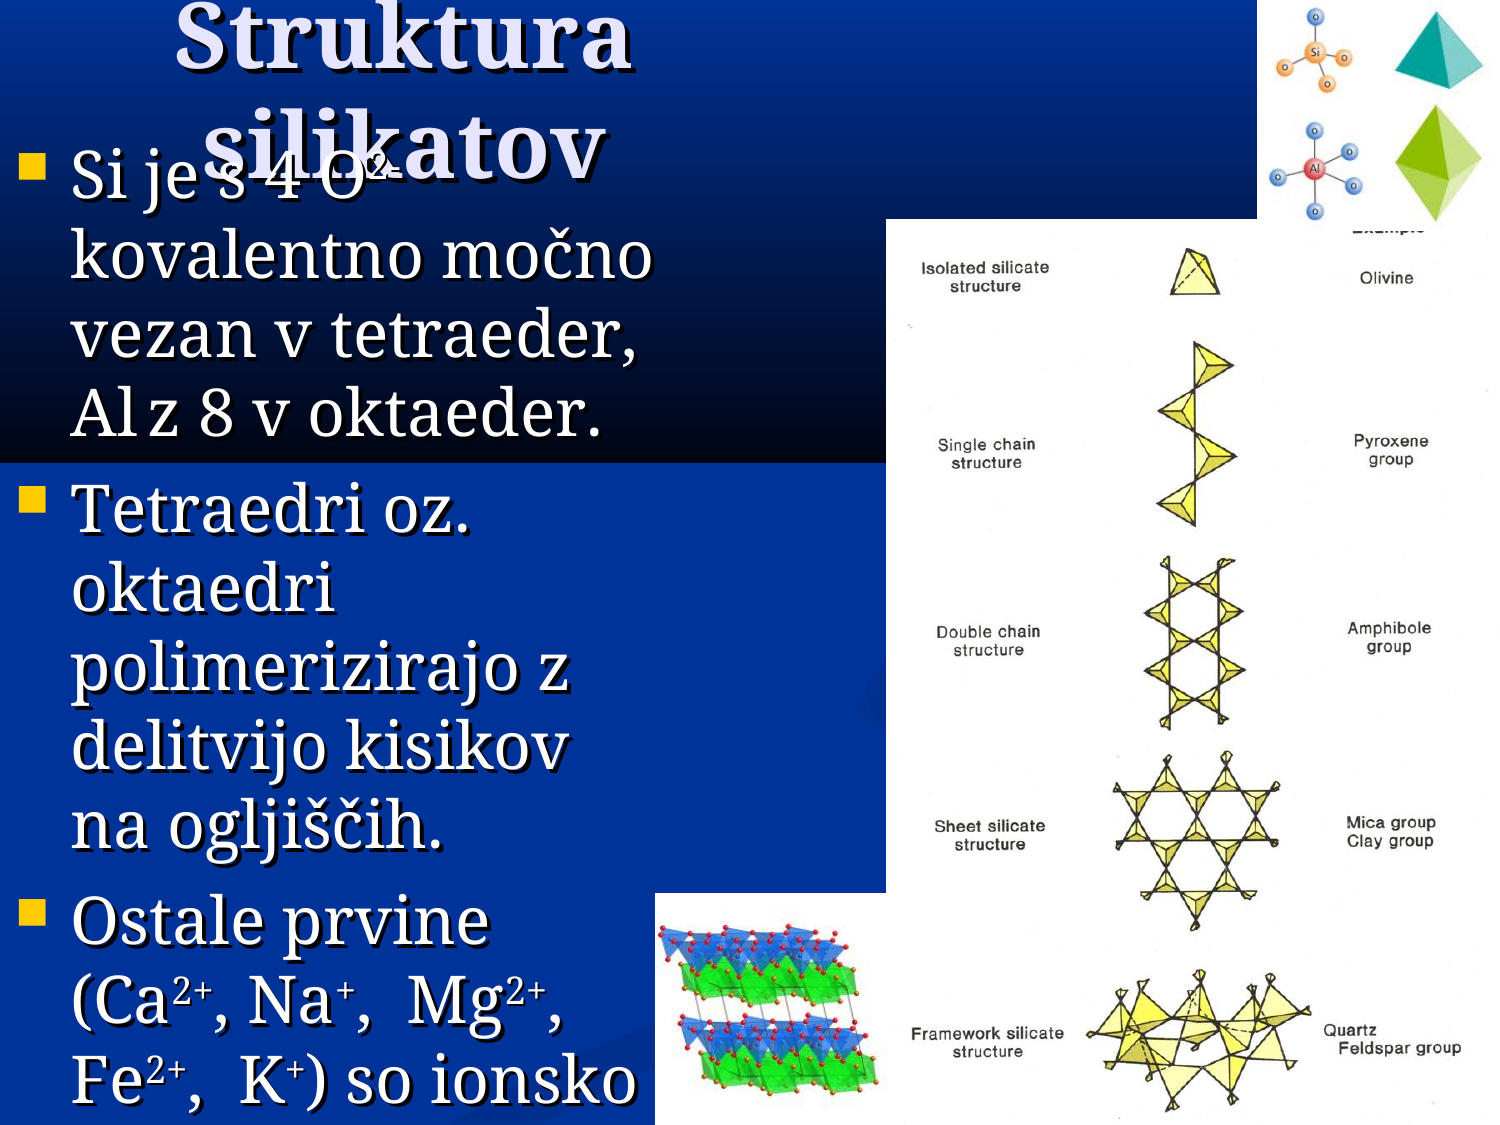

# Struktura silikatov
Si je s 4 O2- kovalentno močno vezan v tetraeder, Al z 8 v oktaeder.
Tetraedri oz. oktaedri polimerizirajo z delitvijo kisikov na ogljiščih.
Ostale prvine (Ca2+, Na+, Mg2+, Fe2+, K+) so ionsko vezane med njih.